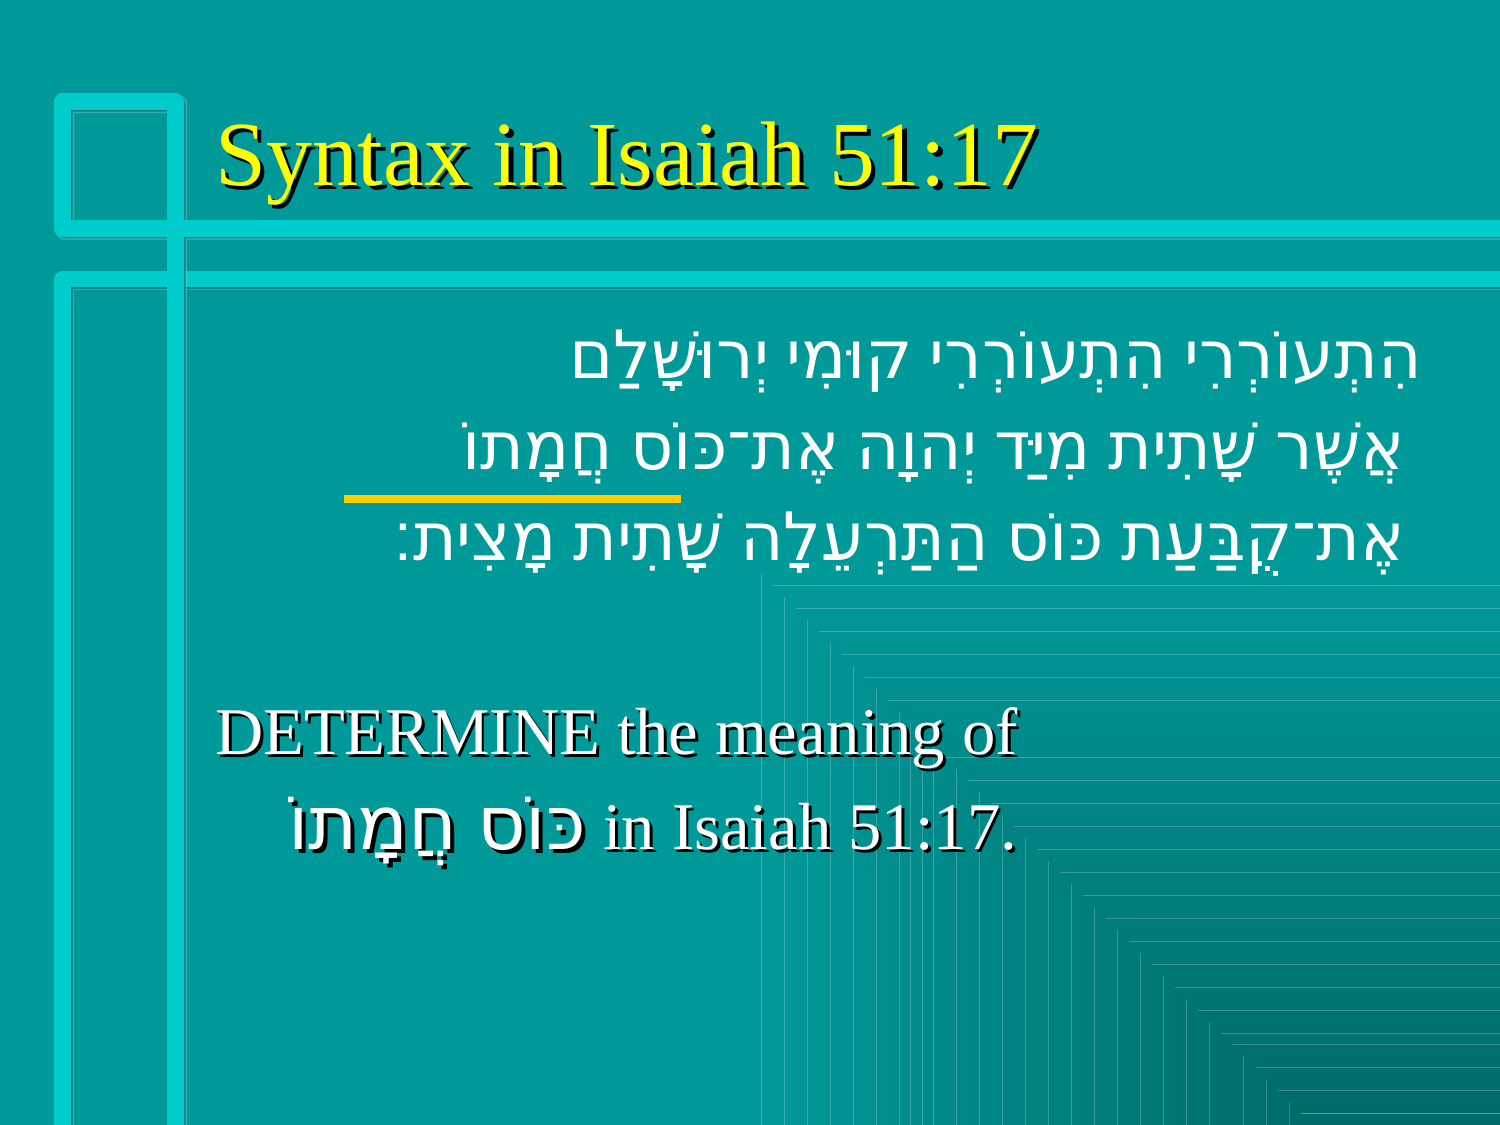

# Syntax in Isaiah 51:17
הִתְעוֹרְרִי הִתְעוֹרְרִי קוּמִי יְרוּשָׁלַם
 אֲשֶׁר שָׁתִית מִיַּד יְהוָה אֶת־כּוֹס חֲמָתוֹ
אֶת־קֻבַּעַת כּוֹס הַתַּרְעֵלָה שָׁתִית מָצִית׃
DETERMINE the meaning of
 כּוֹס חֲמָתוֹ in Isaiah 51:17.